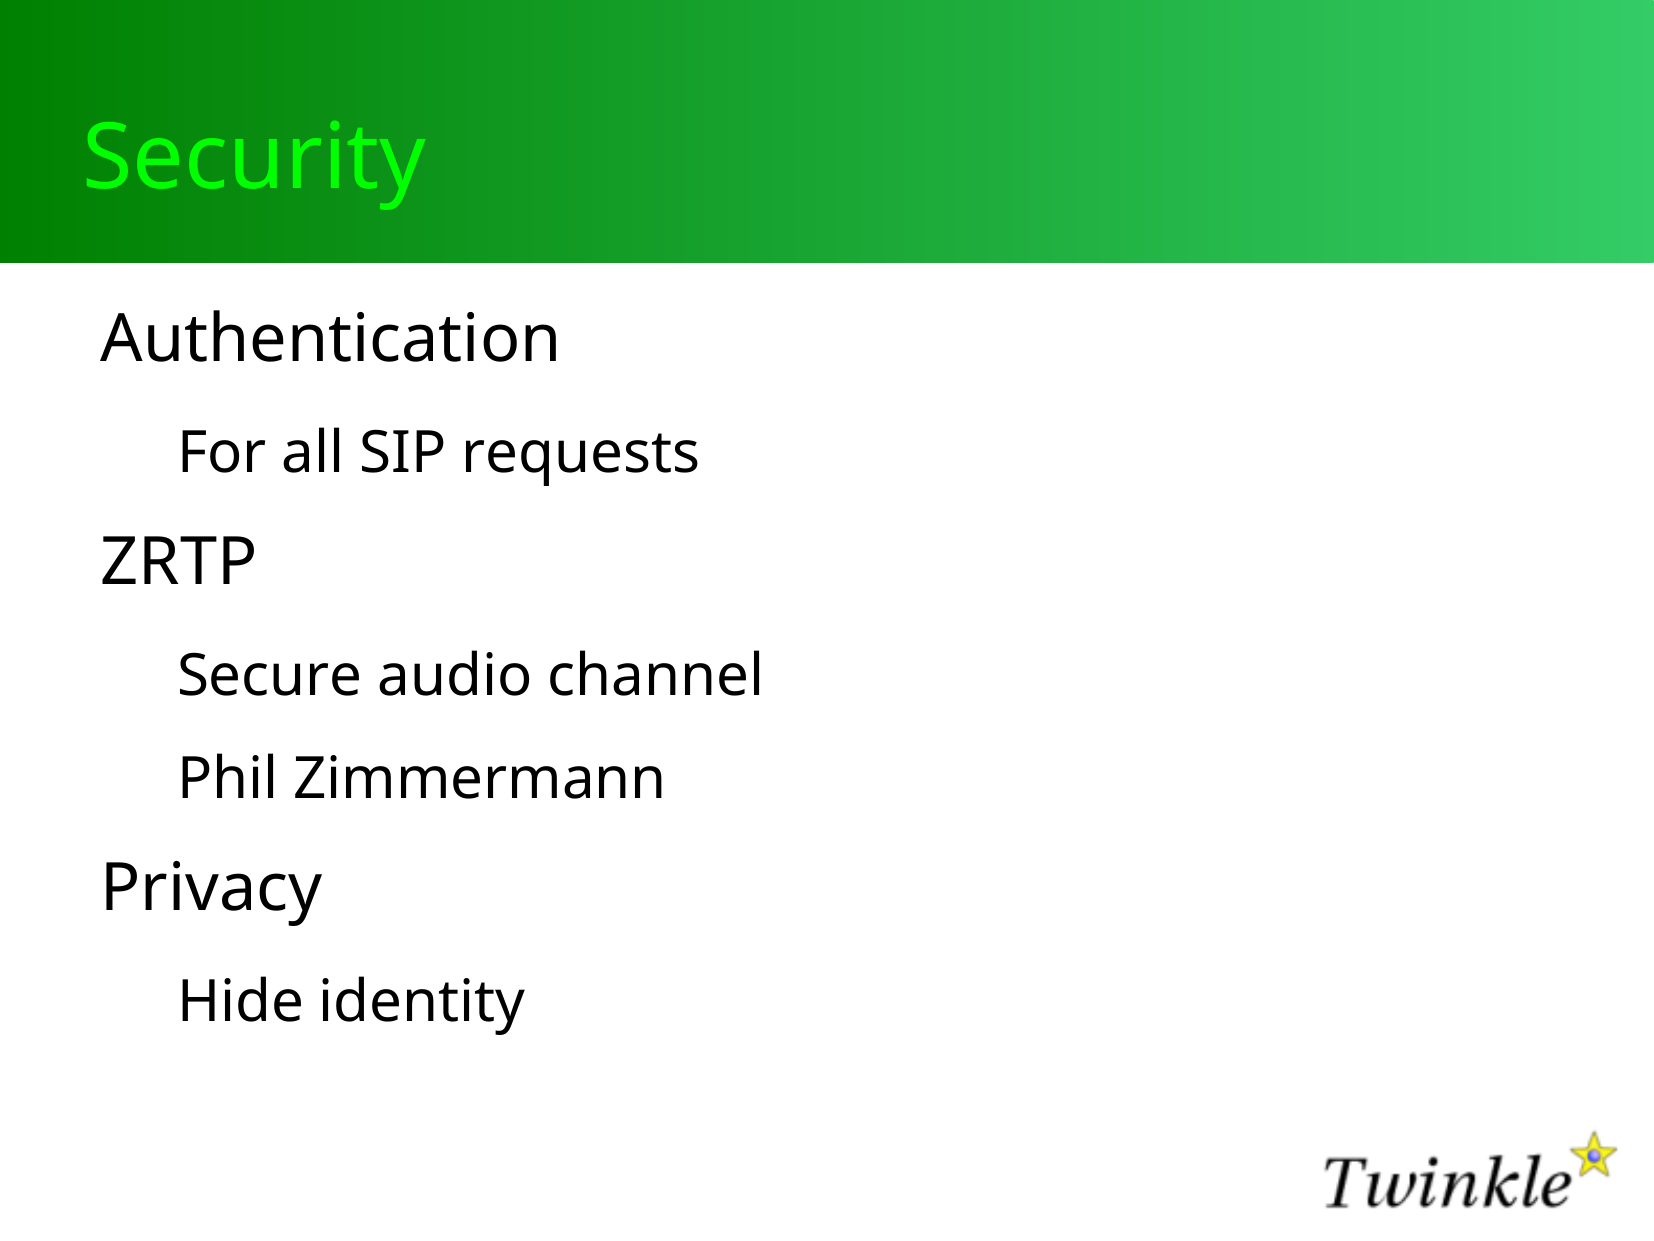

# Security
Authentication
For all SIP requests
ZRTP
Secure audio channel
Phil Zimmermann
Privacy
Hide identity